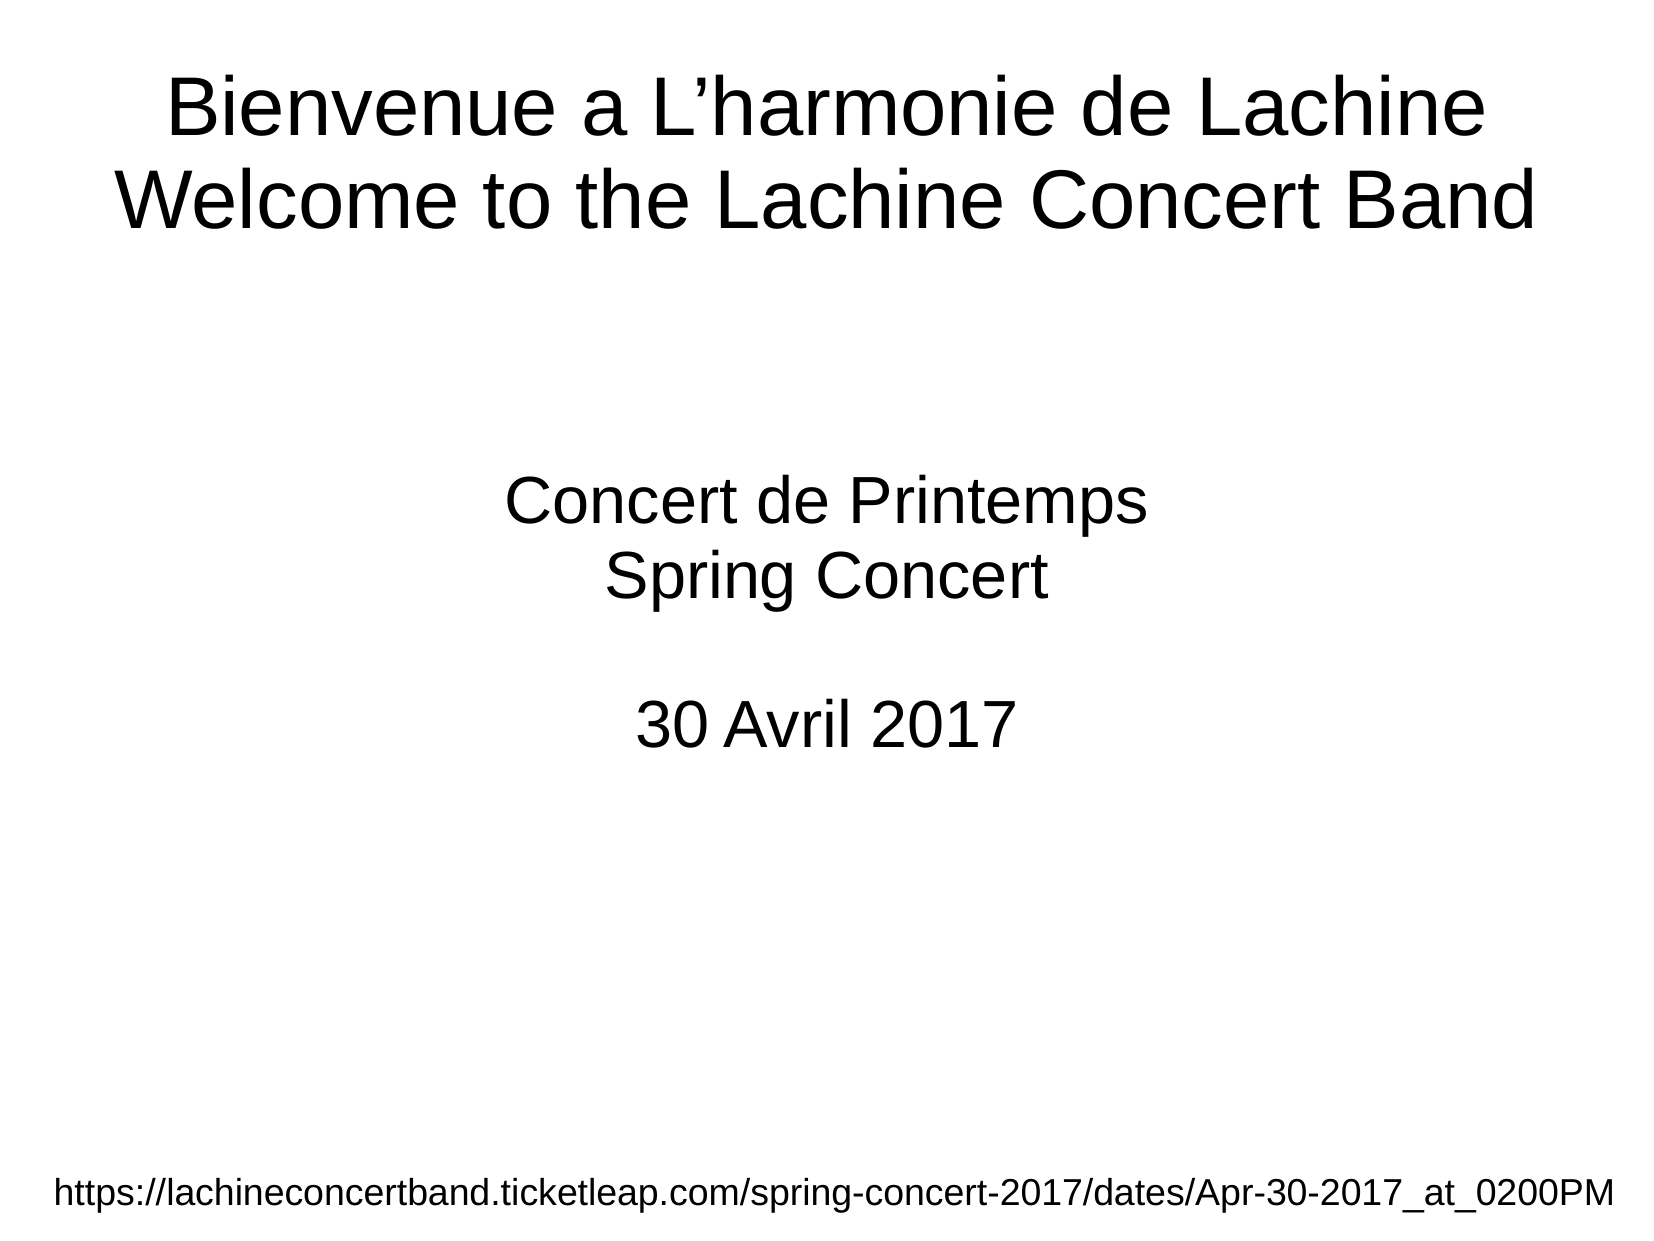

# Bienvenue a L’harmonie de Lachine Welcome to the Lachine Concert Band
Concert de Printemps
Spring Concert
30 Avril 2017
https://lachineconcertband.ticketleap.com/spring-concert-2017/dates/Apr-30-2017_at_0200PM